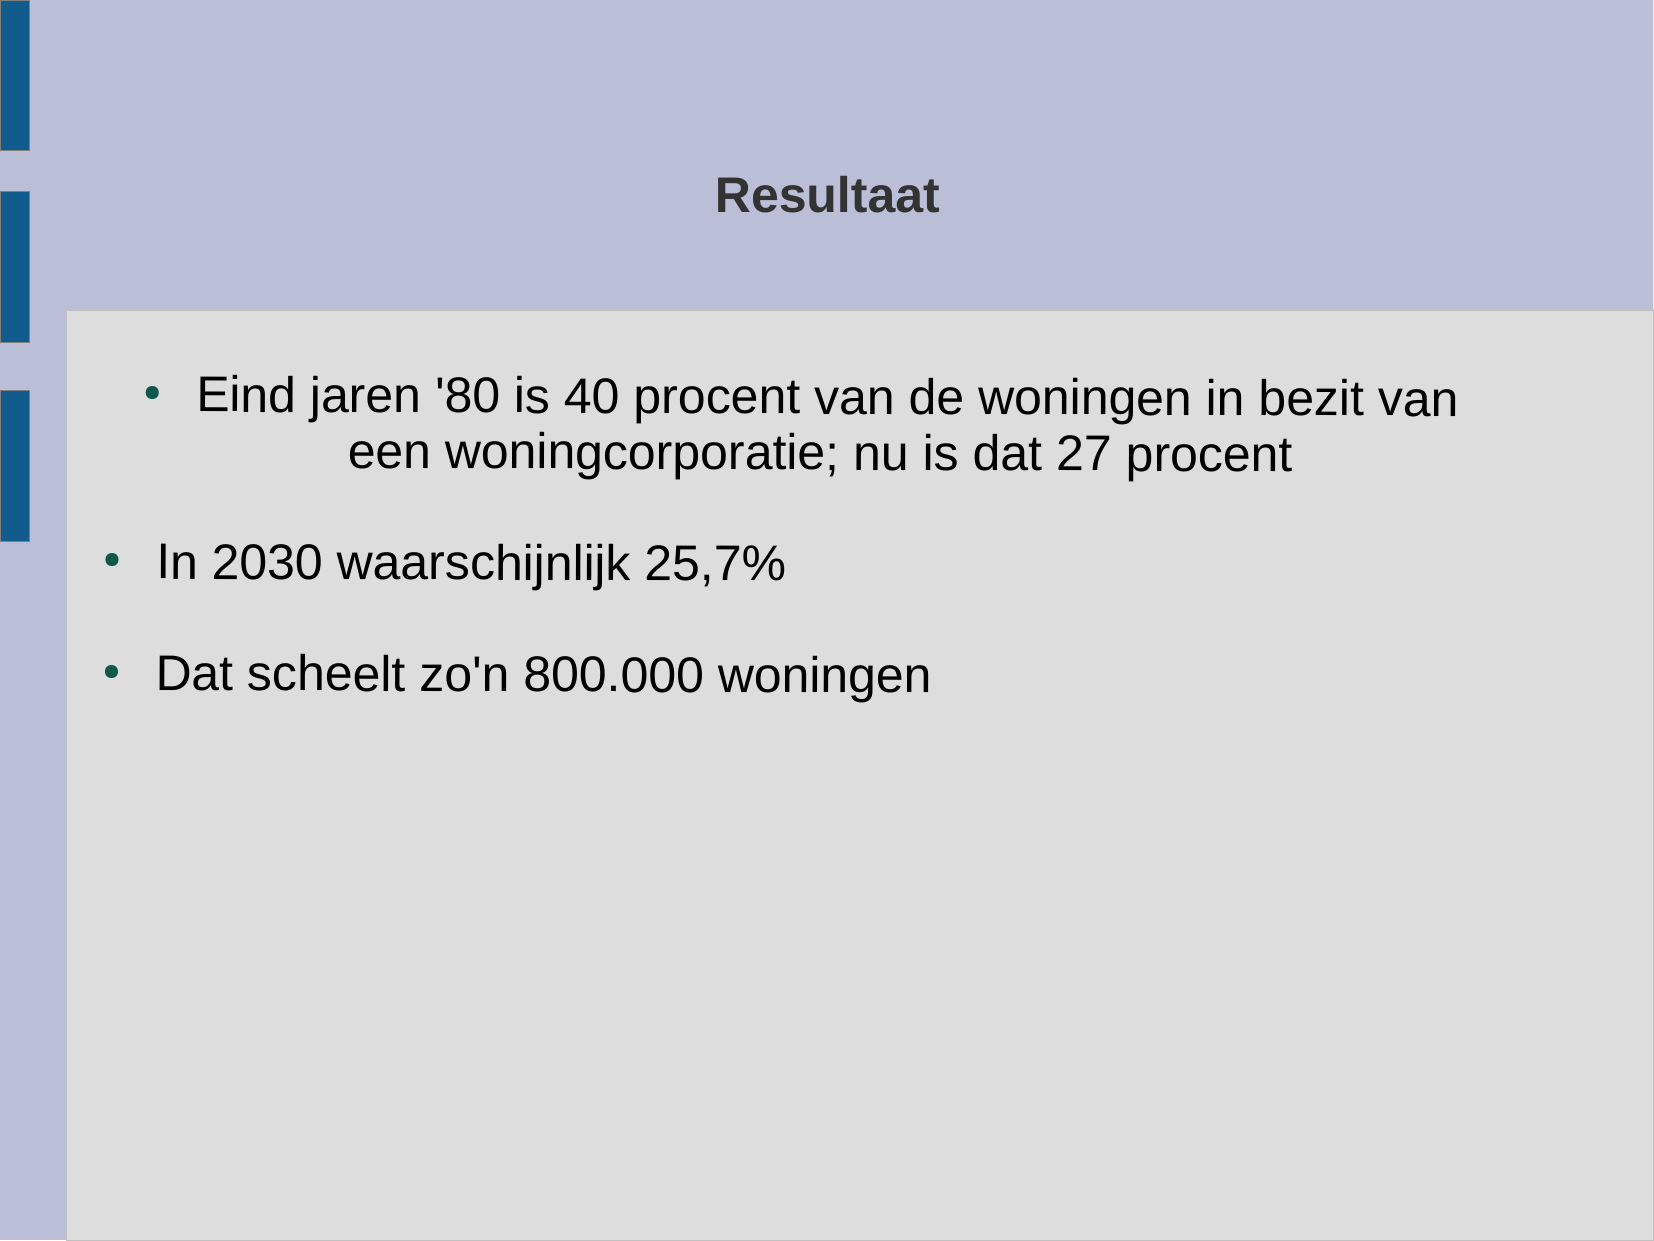

# Resultaat
Eind jaren '80 is 40 procent van de woningen in bezit van een woningcorporatie; nu is dat 27 procent
In 2030 waarschijnlijk 25,7%
Dat scheelt zo'n 800.000 woningen